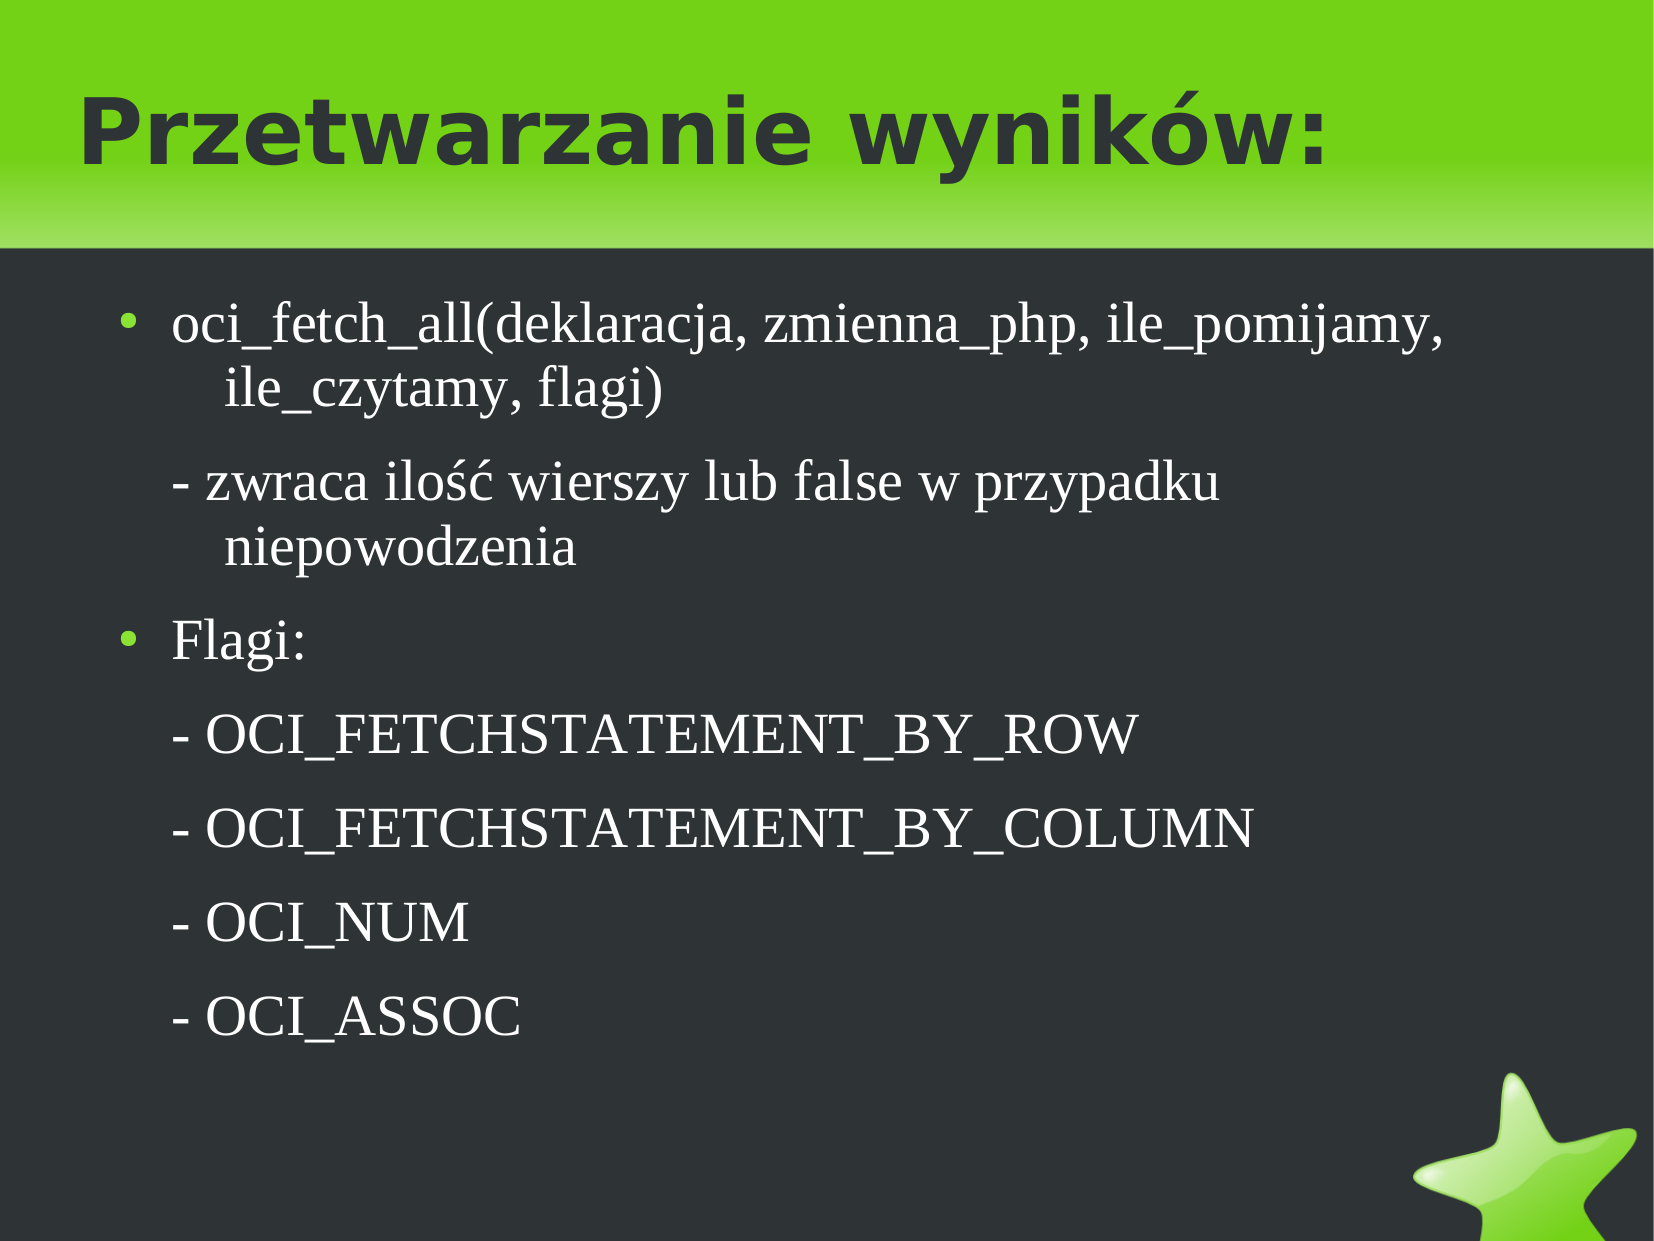

# Przetwarzanie wyników:
oci_fetch_all(deklaracja, zmienna_php, ile_pomijamy, ile_czytamy, flagi)
- zwraca ilość wierszy lub false w przypadku niepowodzenia
Flagi:
- OCI_FETCHSTATEMENT_BY_ROW
- OCI_FETCHSTATEMENT_BY_COLUMN
- OCI_NUM
- OCI_ASSOC